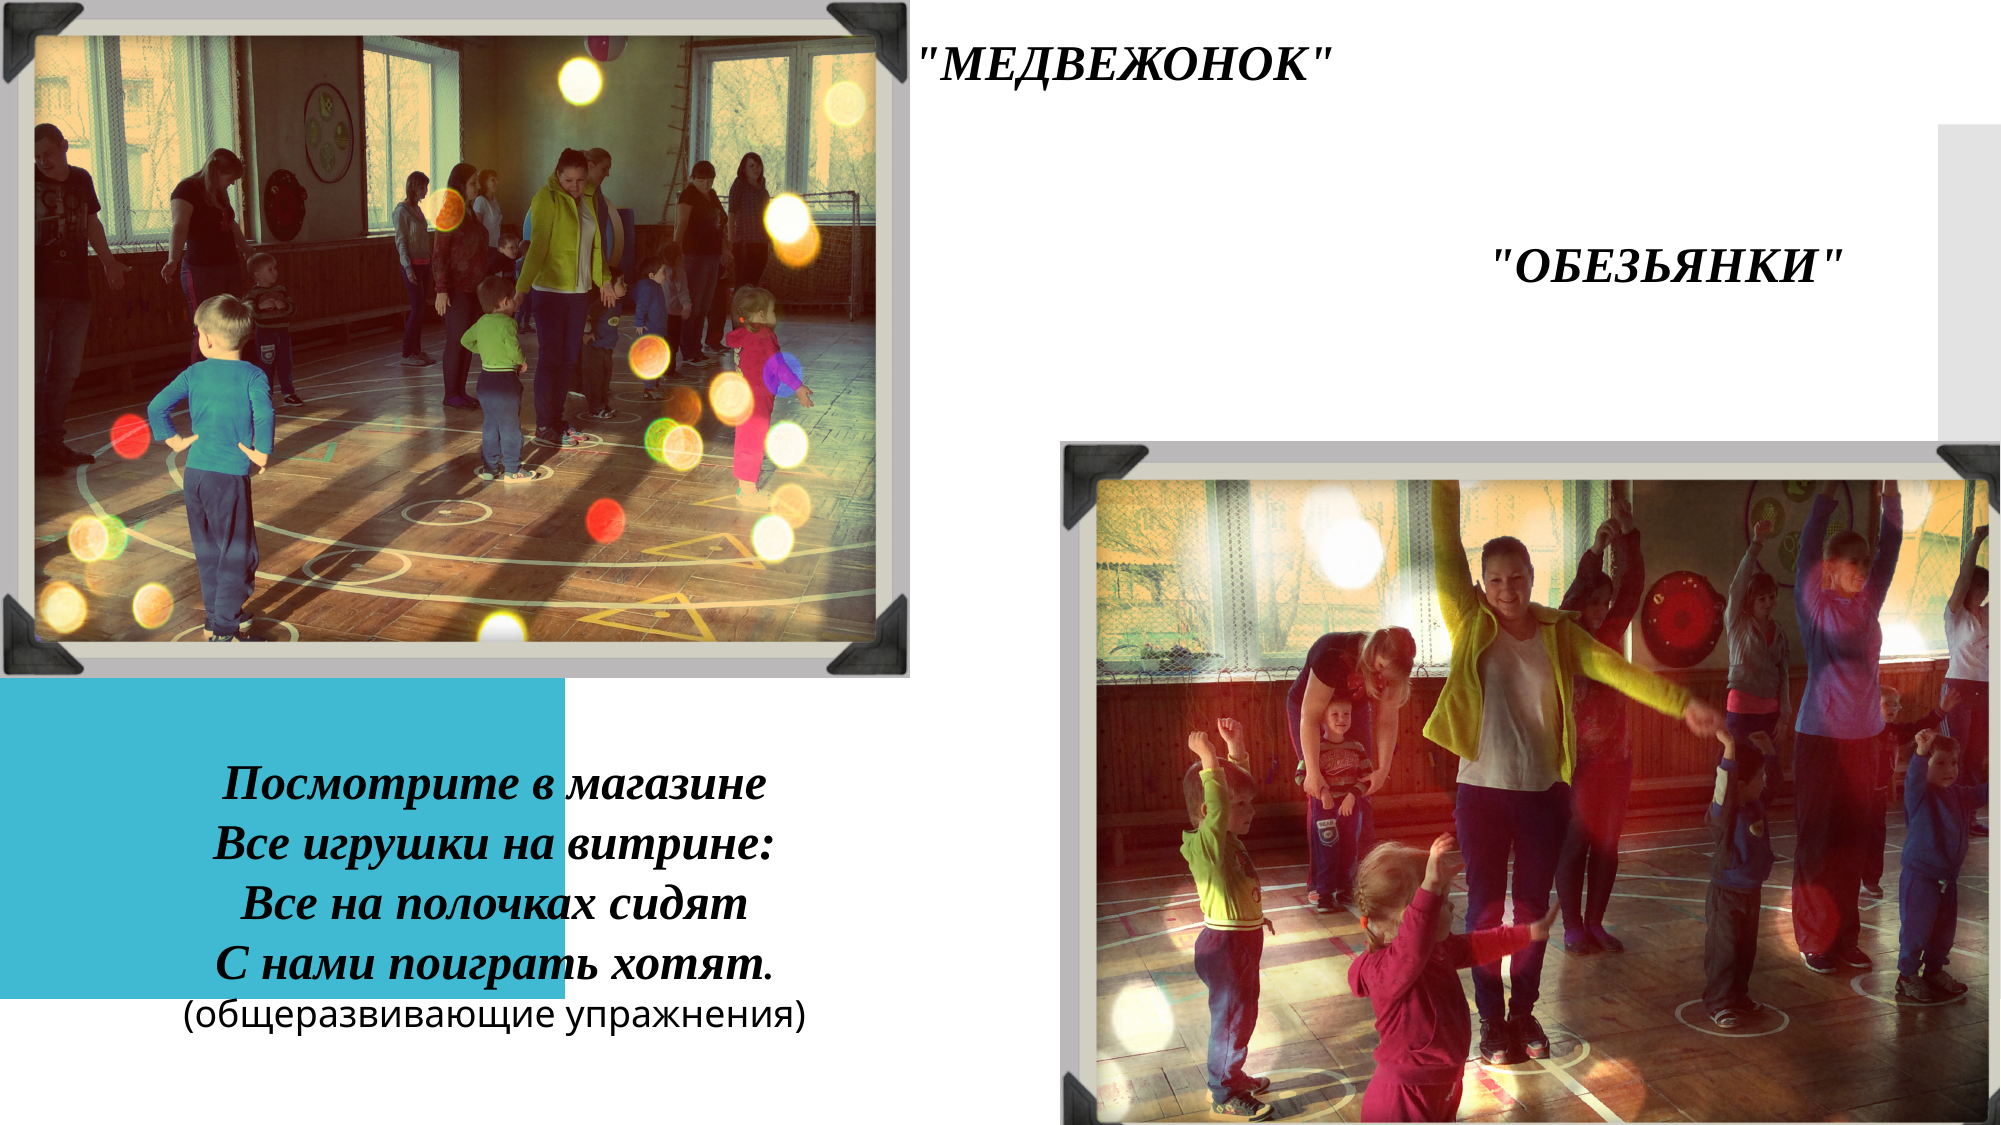

"МЕДВЕЖОНОК"
"ОБЕЗЬЯНКИ"
Посмотрите в магазине
Все игрушки на витрине:
Все на полочках сидят
С нами поиграть хотят.
(общеразвивающие упражнения)